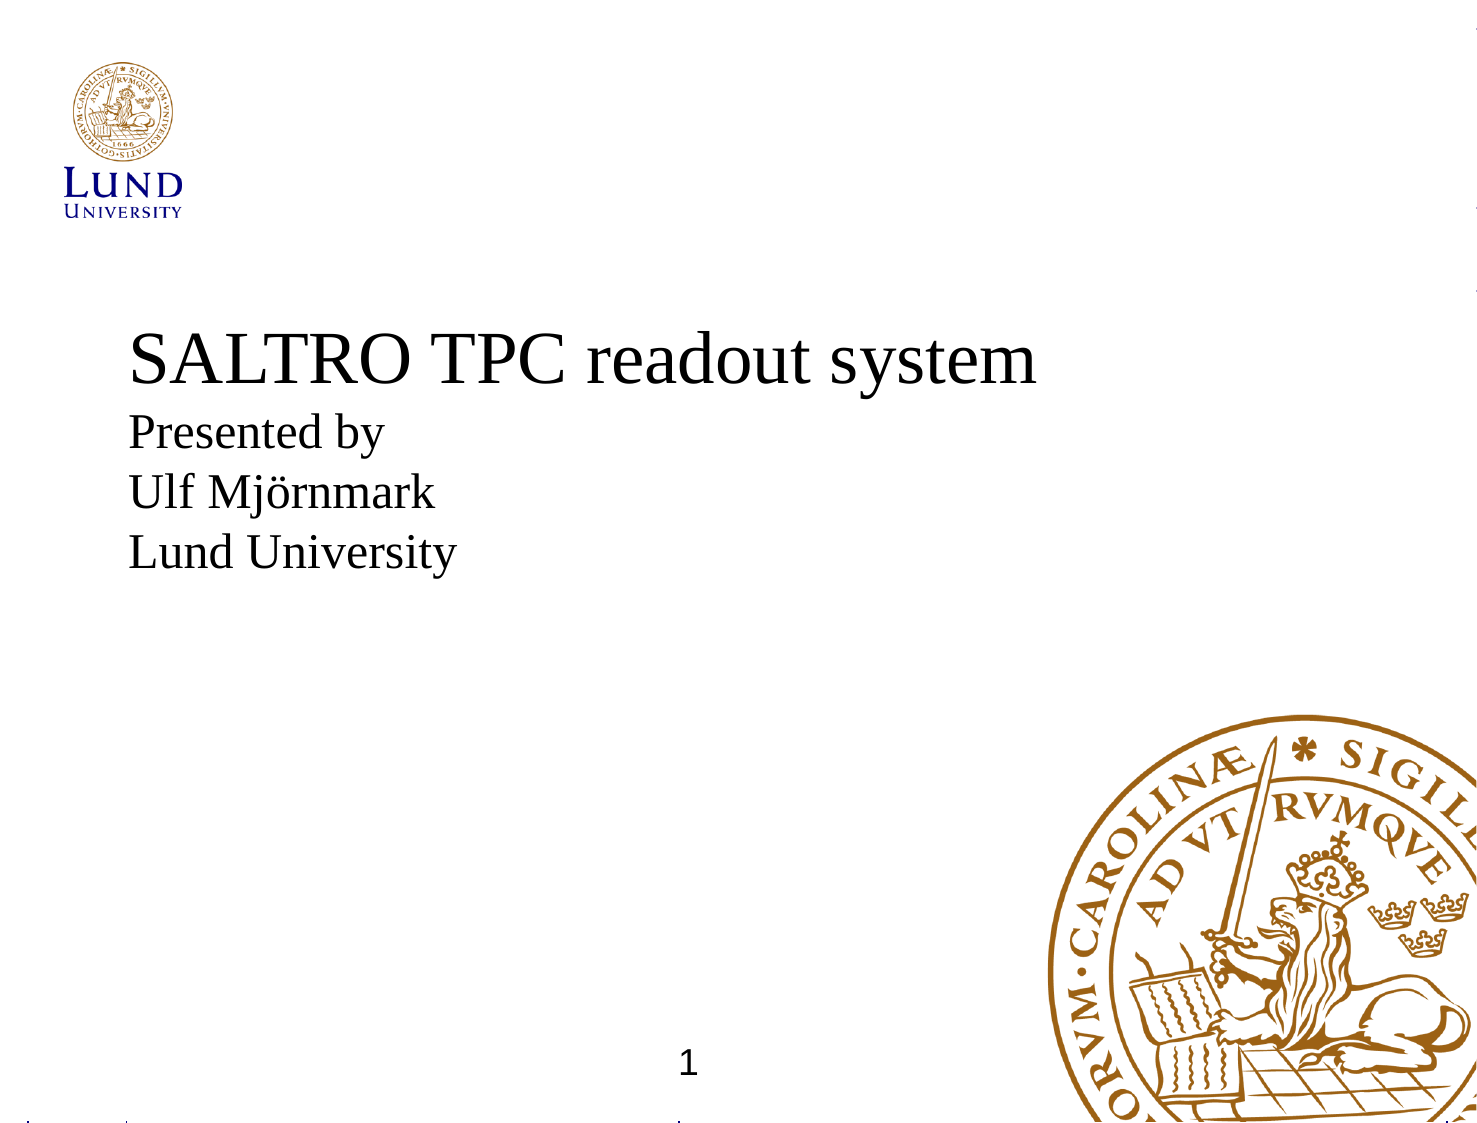

# SALTRO TPC readout system Presented by Ulf Mjörnmark Lund University